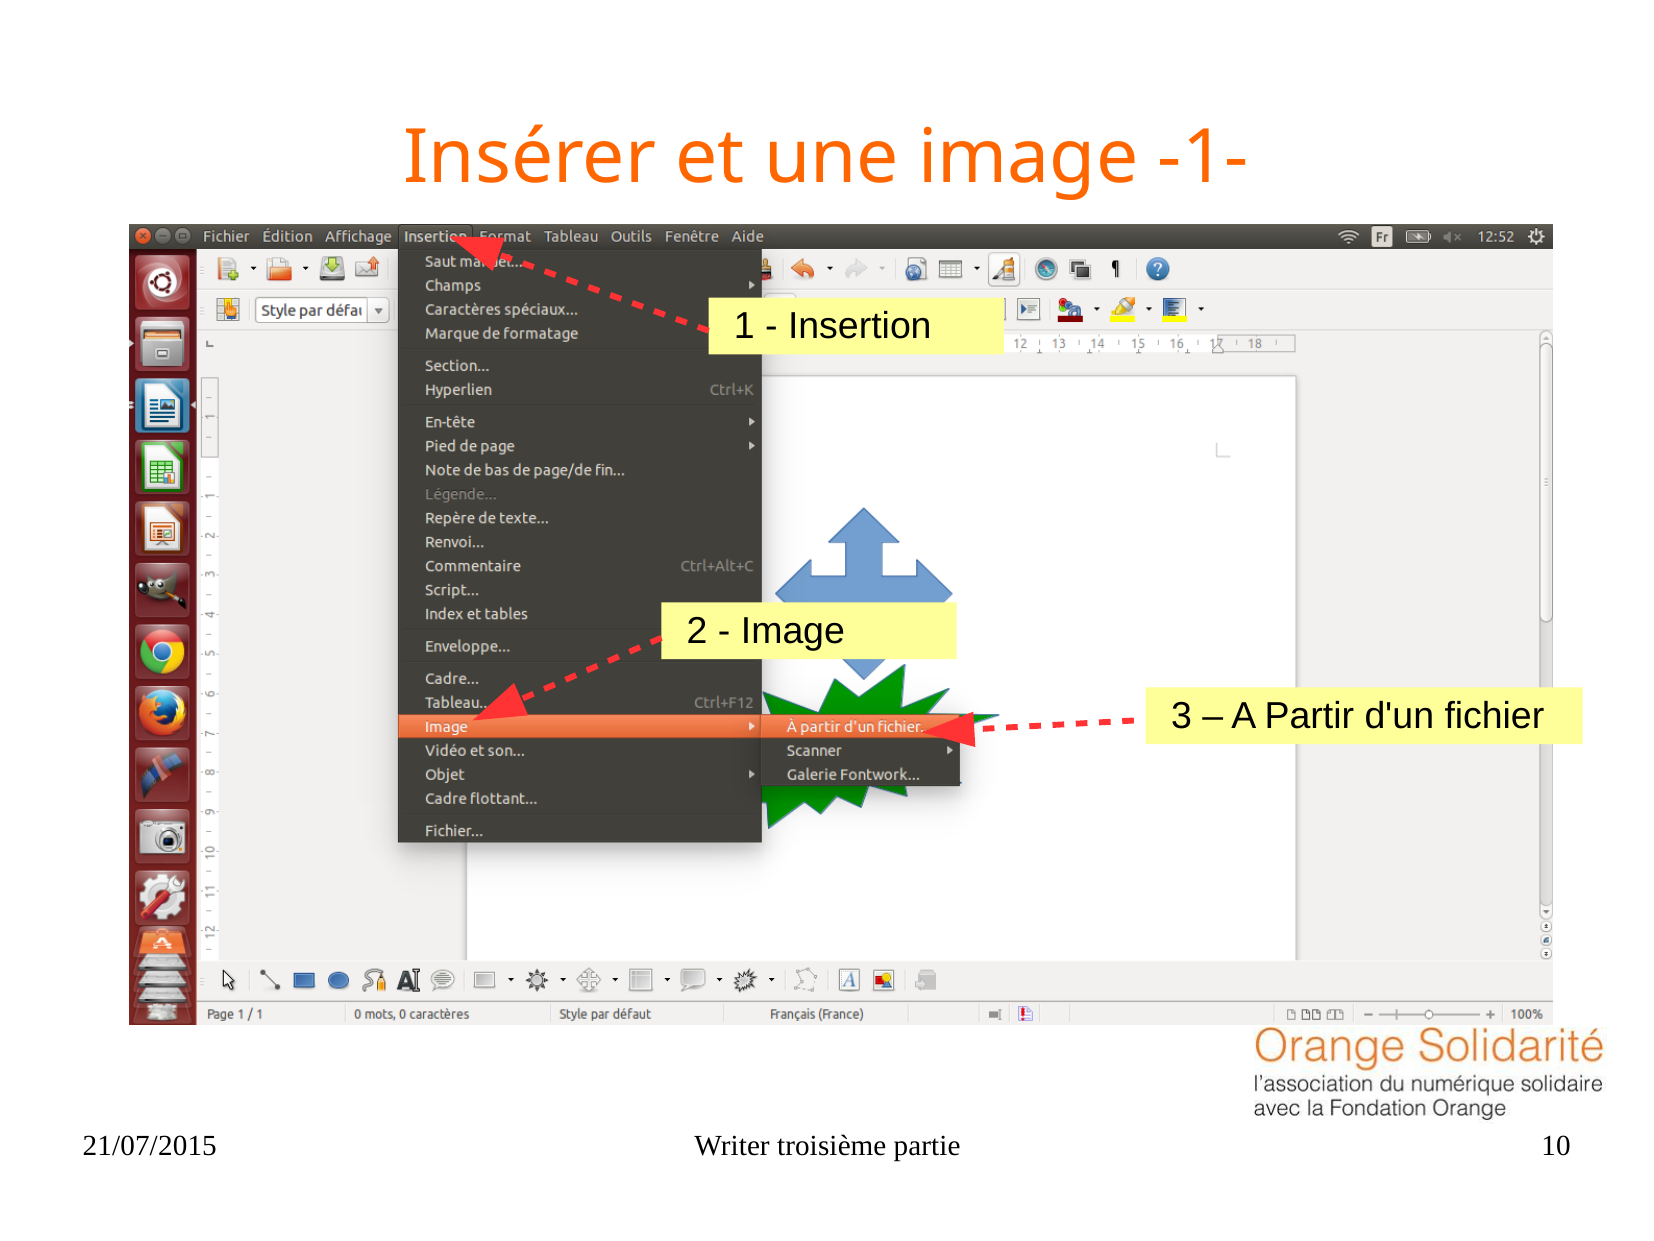

# Insérer et une image -1-
 1 - Insertion
 2 - Image
 3 – A Partir d'un fichier
21/07/2015
Writer troisième partie
10